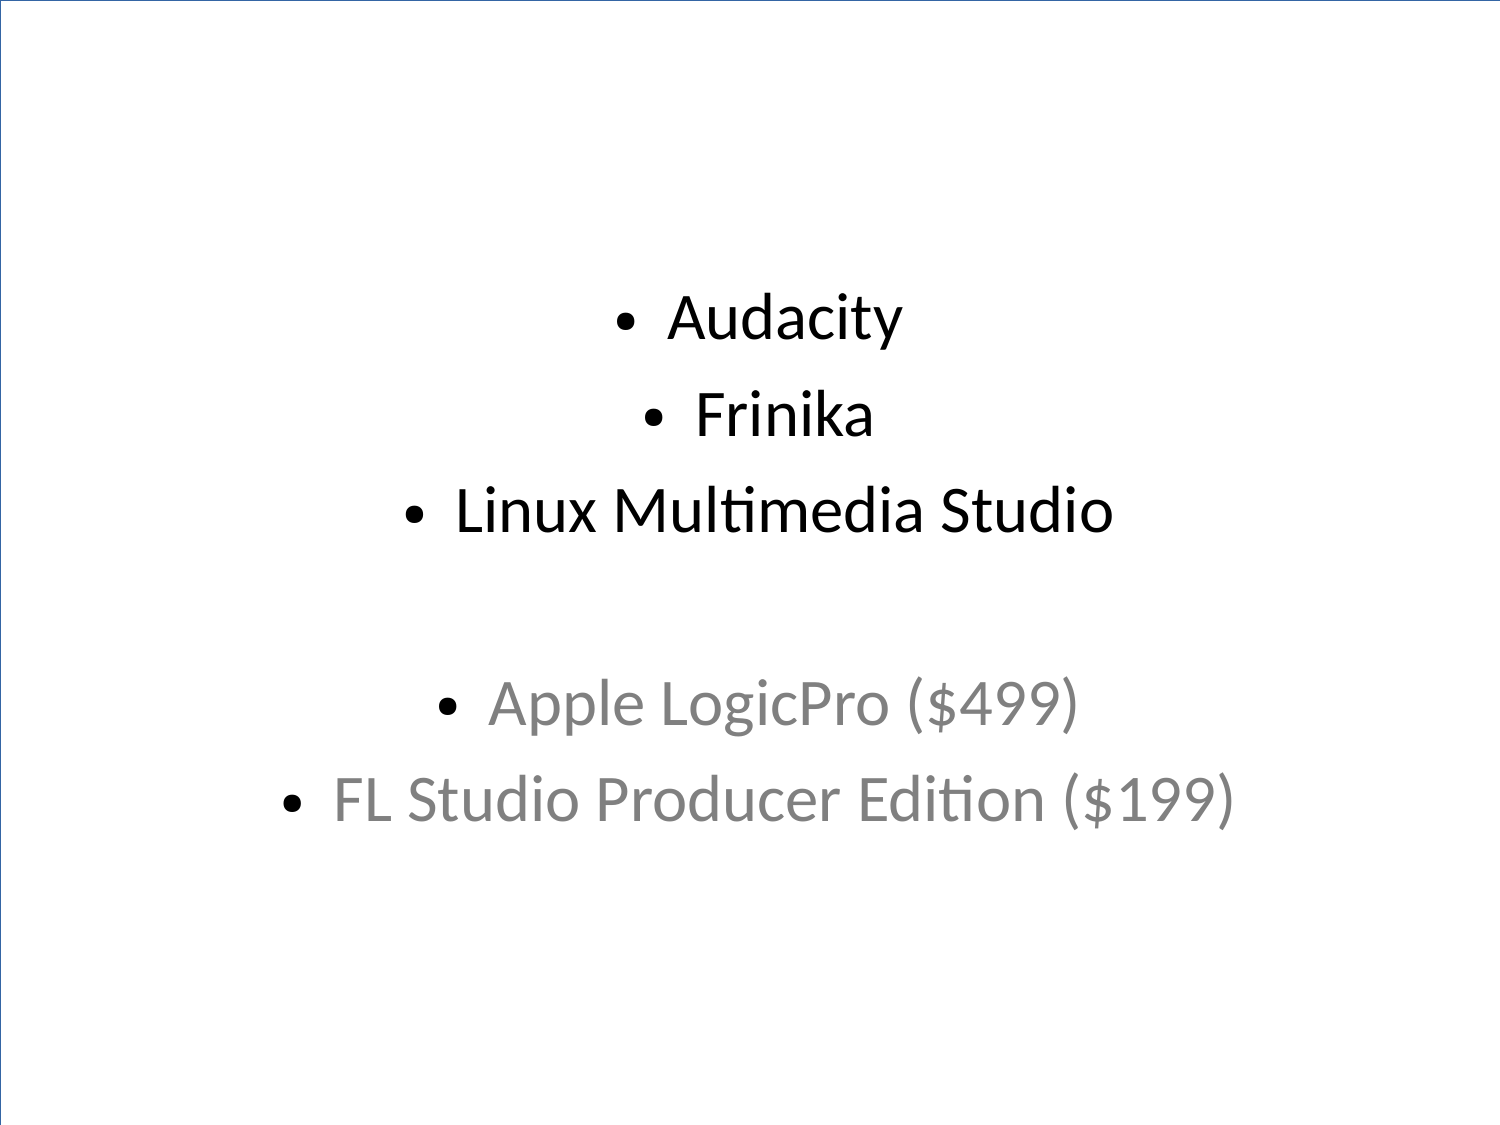

# Audacity
Frinika
Linux Multimedia Studio
Apple LogicPro ($499)
FL Studio Producer Edition ($199)